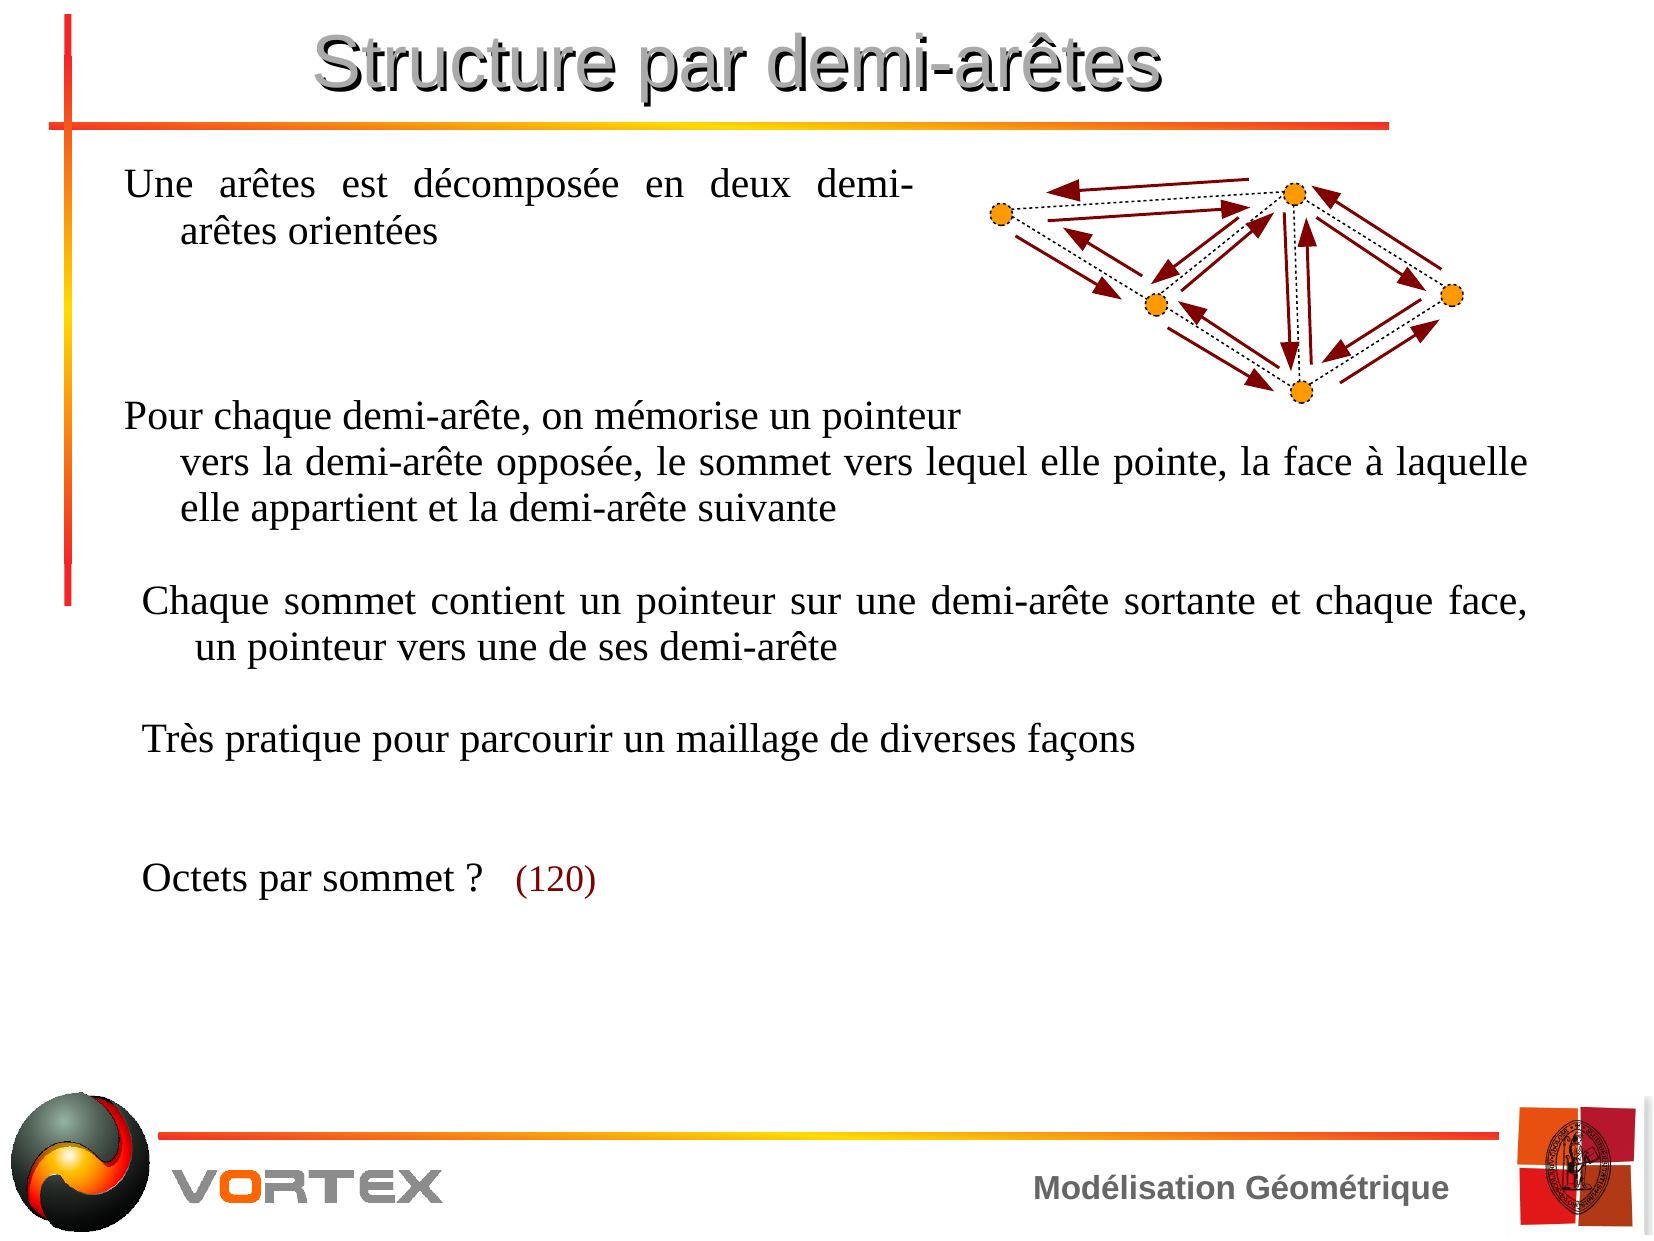

# Structure par demi-arêtes
Une arêtes est décomposée en deux demi-arêtes orientées
Pour chaque demi-arête, on mémorise un pointeur
vers la demi-arête opposée, le sommet vers lequel elle pointe, la face à laquelle elle appartient et la demi-arête suivante
Chaque sommet contient un pointeur sur une demi-arête sortante et chaque face, un pointeur vers une de ses demi-arête
Très pratique pour parcourir un maillage de diverses façons
Octets par sommet ? (120)